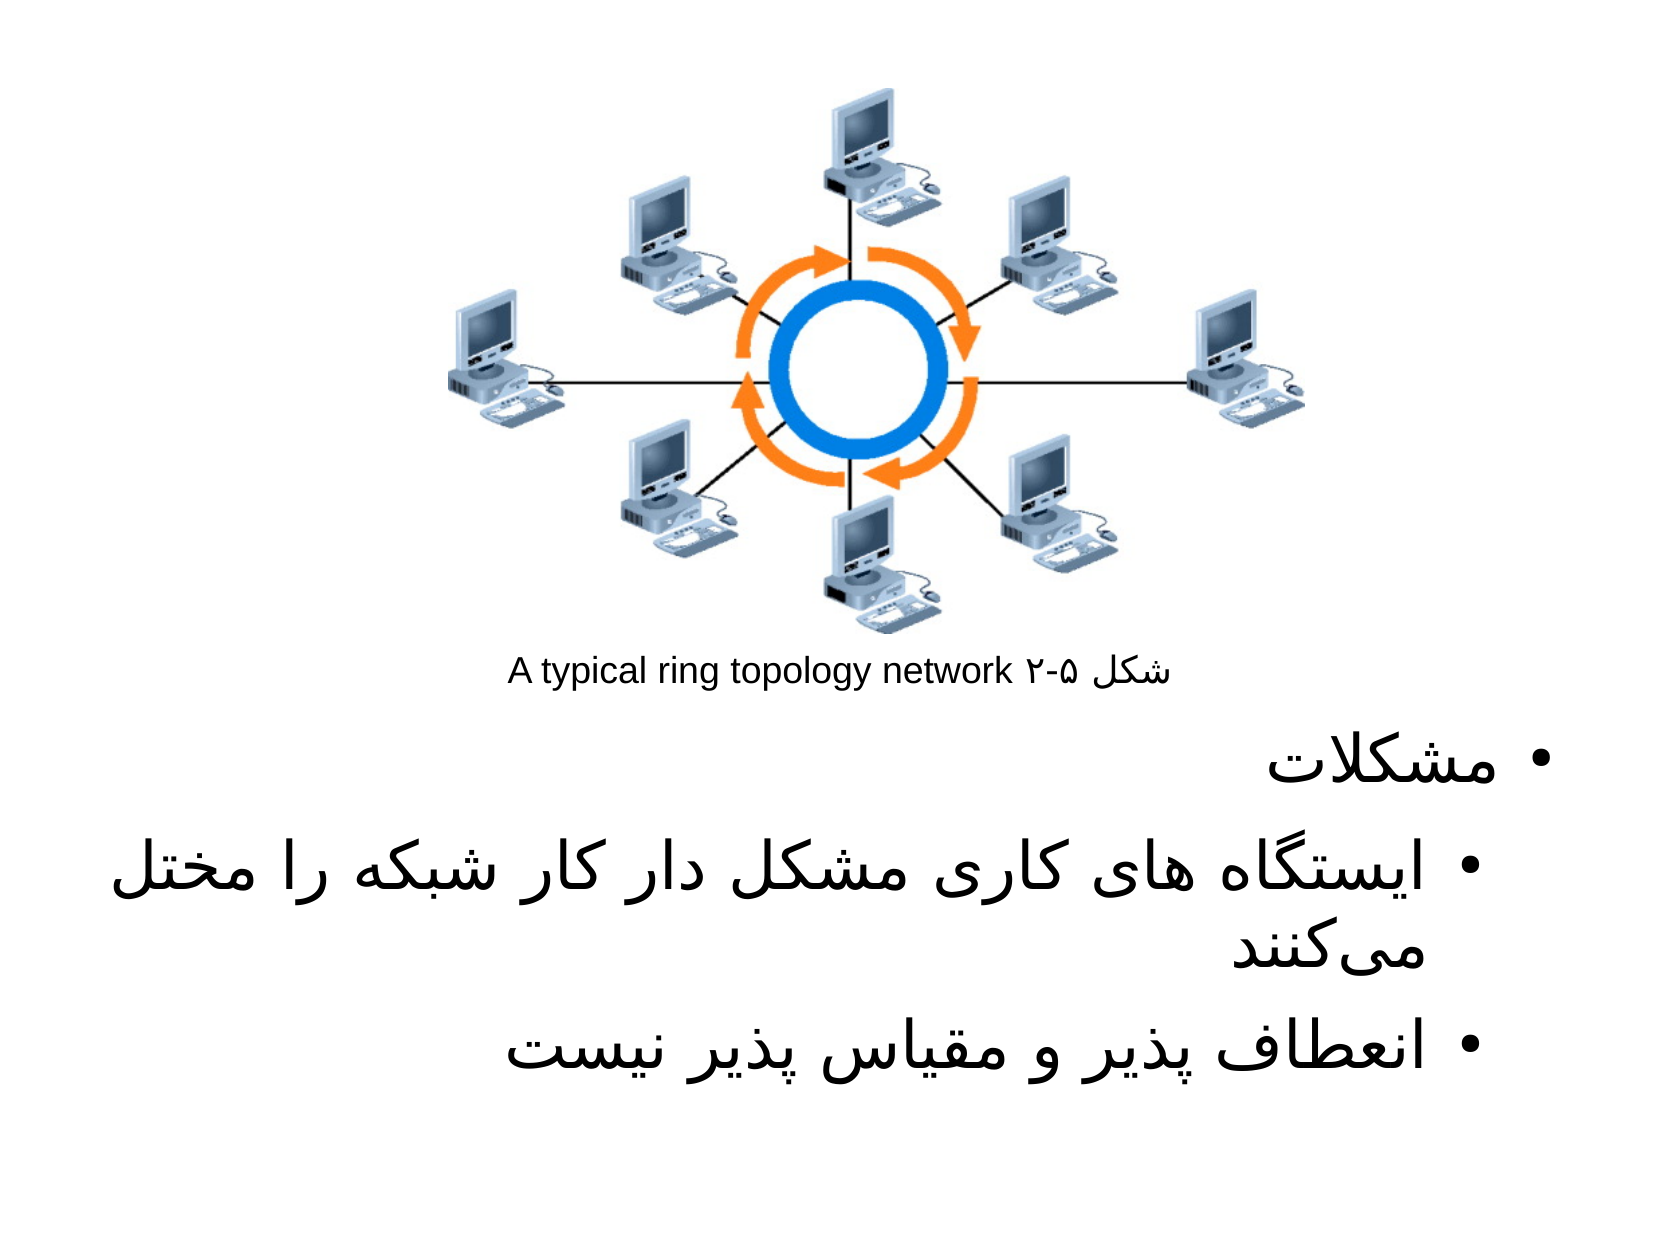

شکل ۵-۲ A typical ring topology network
# مشکلات
ایستگاه های کاری مشکل دار کار شبکه را مختل می‌کنند
انعطاف پذیر و مقیاس پذیر نیست